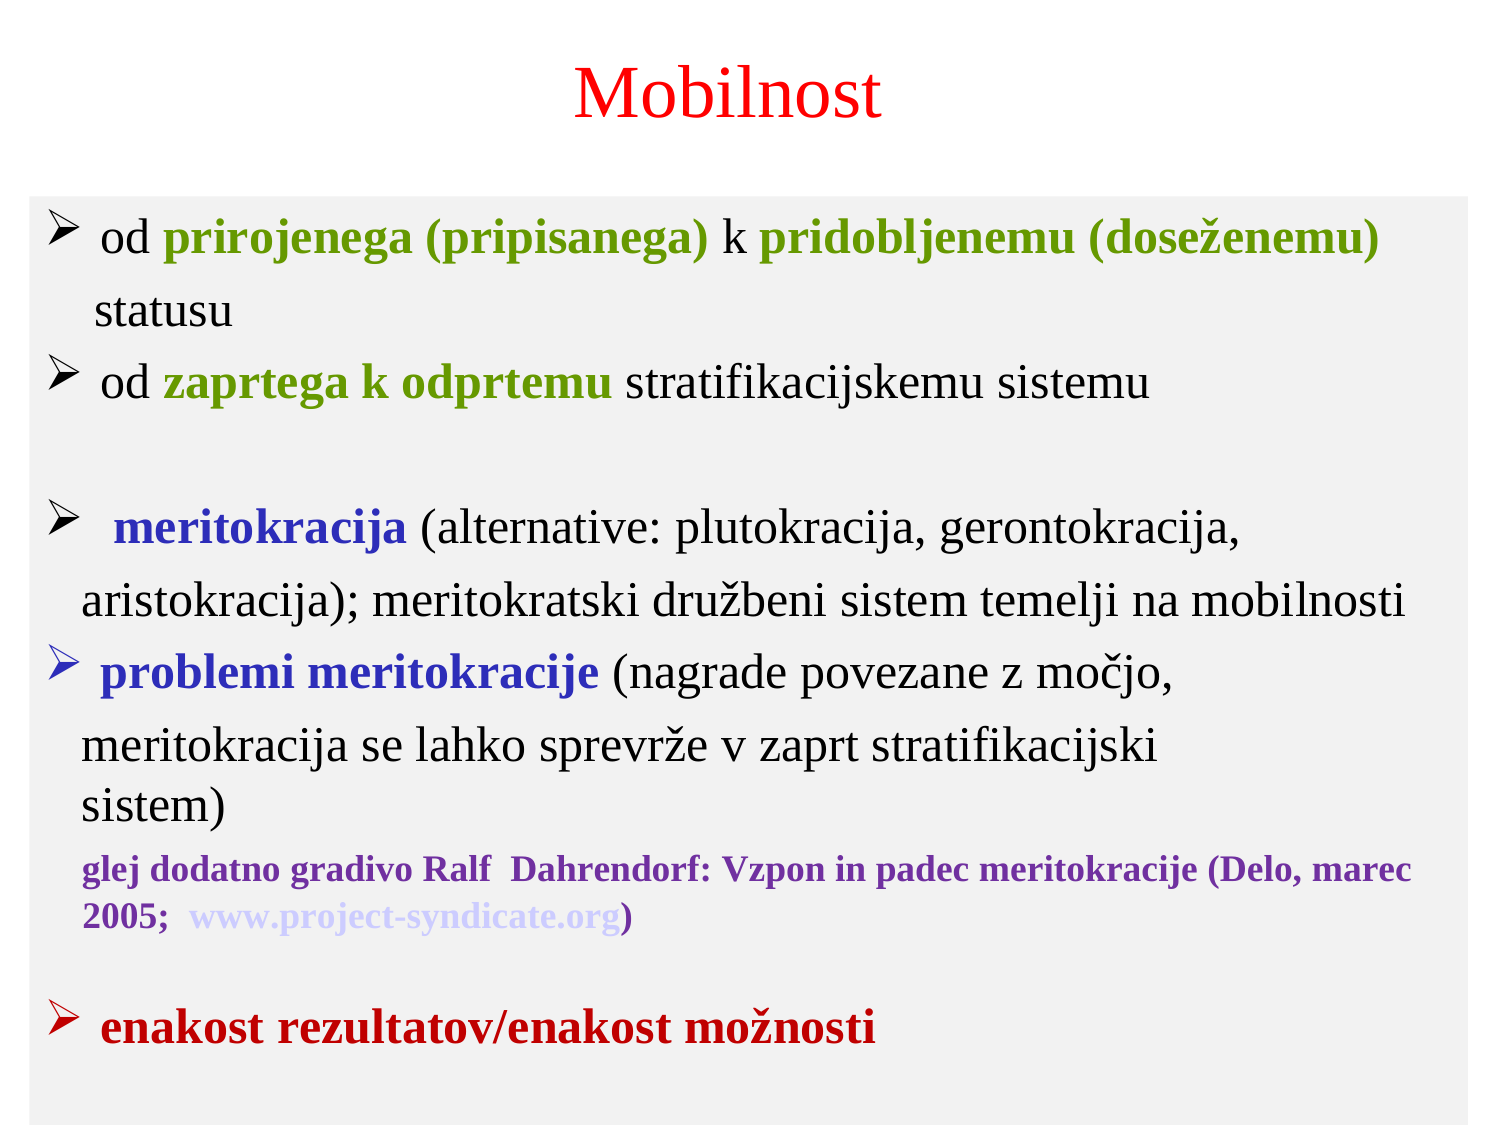

# Mobilnost
od prirojenega (pripisanega) k pridobljenemu (doseženemu)
 statusu
od zaprtega k odprtemu stratifikacijskemu sistemu
 meritokracija (alternative: plutokracija, gerontokracija,
 aristokracija); meritokratski družbeni sistem temelji na mobilnosti
problemi meritokracije (nagrade povezane z močjo,
 meritokracija se lahko sprevrže v zaprt stratifikacijski
 sistem)
 glej dodatno gradivo Ralf Dahrendorf: Vzpon in padec meritokracije (Delo, marec
 2005; www.project-syndicate.org)
enakost rezultatov/enakost možnosti